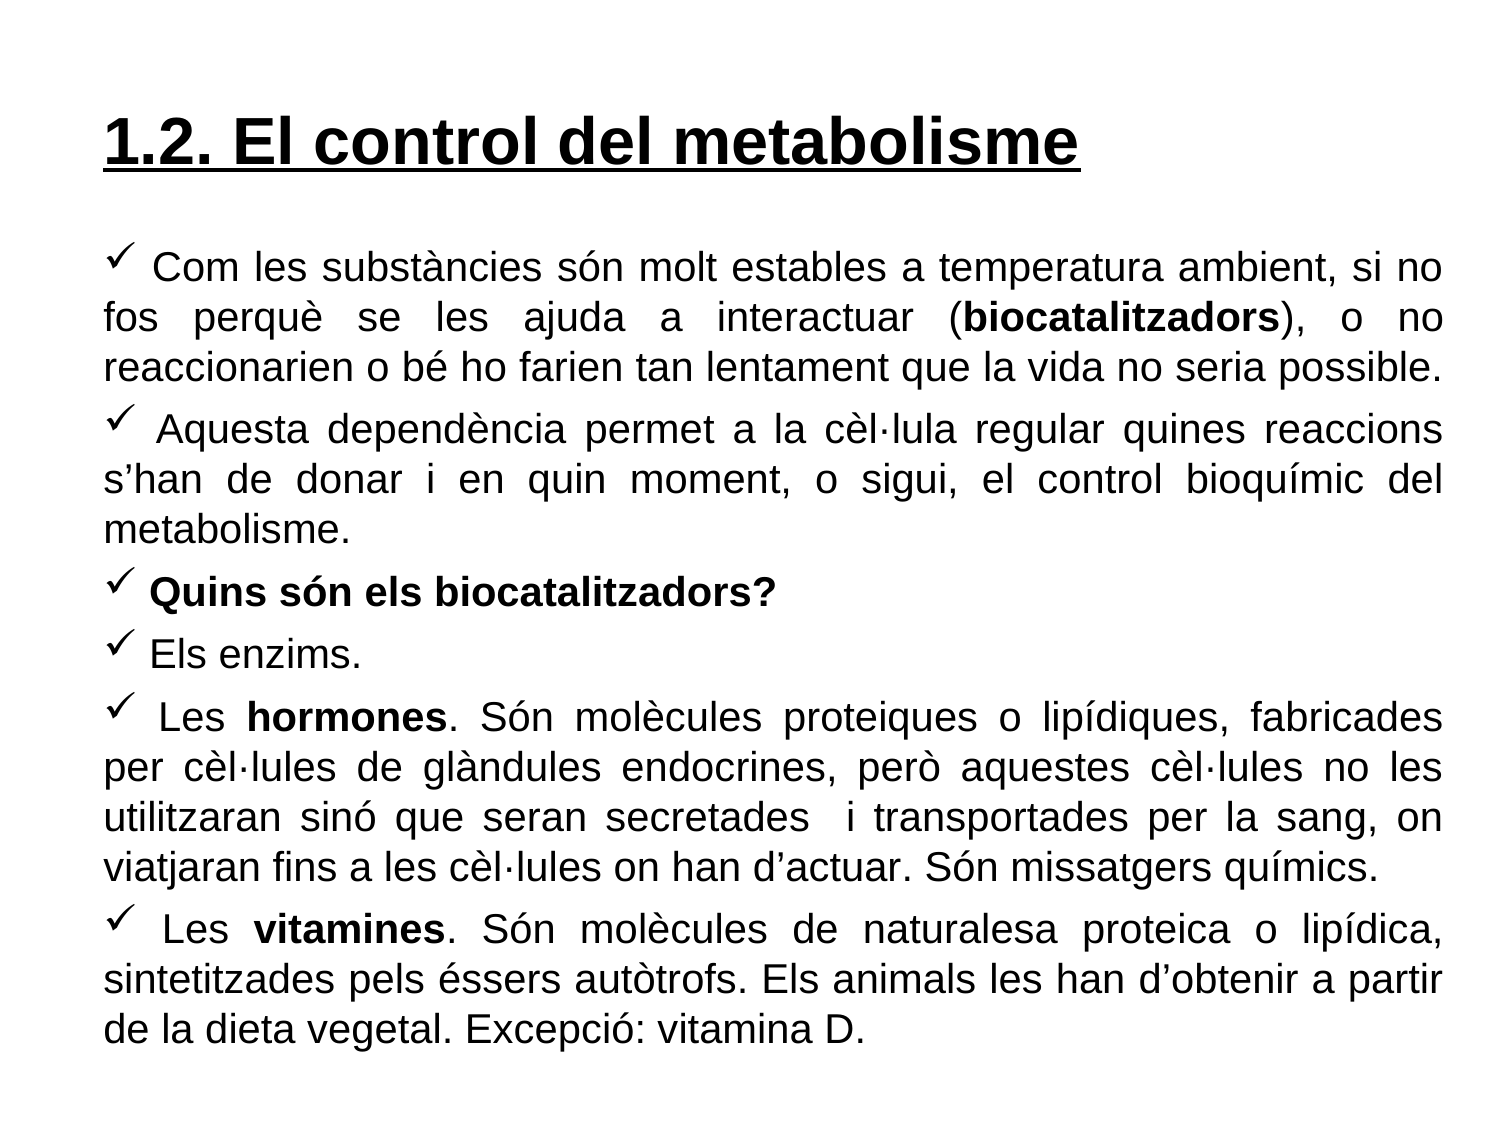

1.2. El control del metabolisme
 Com les substàncies són molt estables a temperatura ambient, si no fos perquè se les ajuda a interactuar (biocatalitzadors), o no reaccionarien o bé ho farien tan lentament que la vida no seria possible.
 Aquesta dependència permet a la cèl·lula regular quines reaccions s’han de donar i en quin moment, o sigui, el control bioquímic del metabolisme.
 Quins són els biocatalitzadors?
 Els enzims.
 Les hormones. Són molècules proteiques o lipídiques, fabricades per cèl·lules de glàndules endocrines, però aquestes cèl·lules no les utilitzaran sinó que seran secretades i transportades per la sang, on viatjaran fins a les cèl·lules on han d’actuar. Són missatgers químics.
 Les vitamines. Són molècules de naturalesa proteica o lipídica, sintetitzades pels éssers autòtrofs. Els animals les han d’obtenir a partir de la dieta vegetal. Excepció: vitamina D.